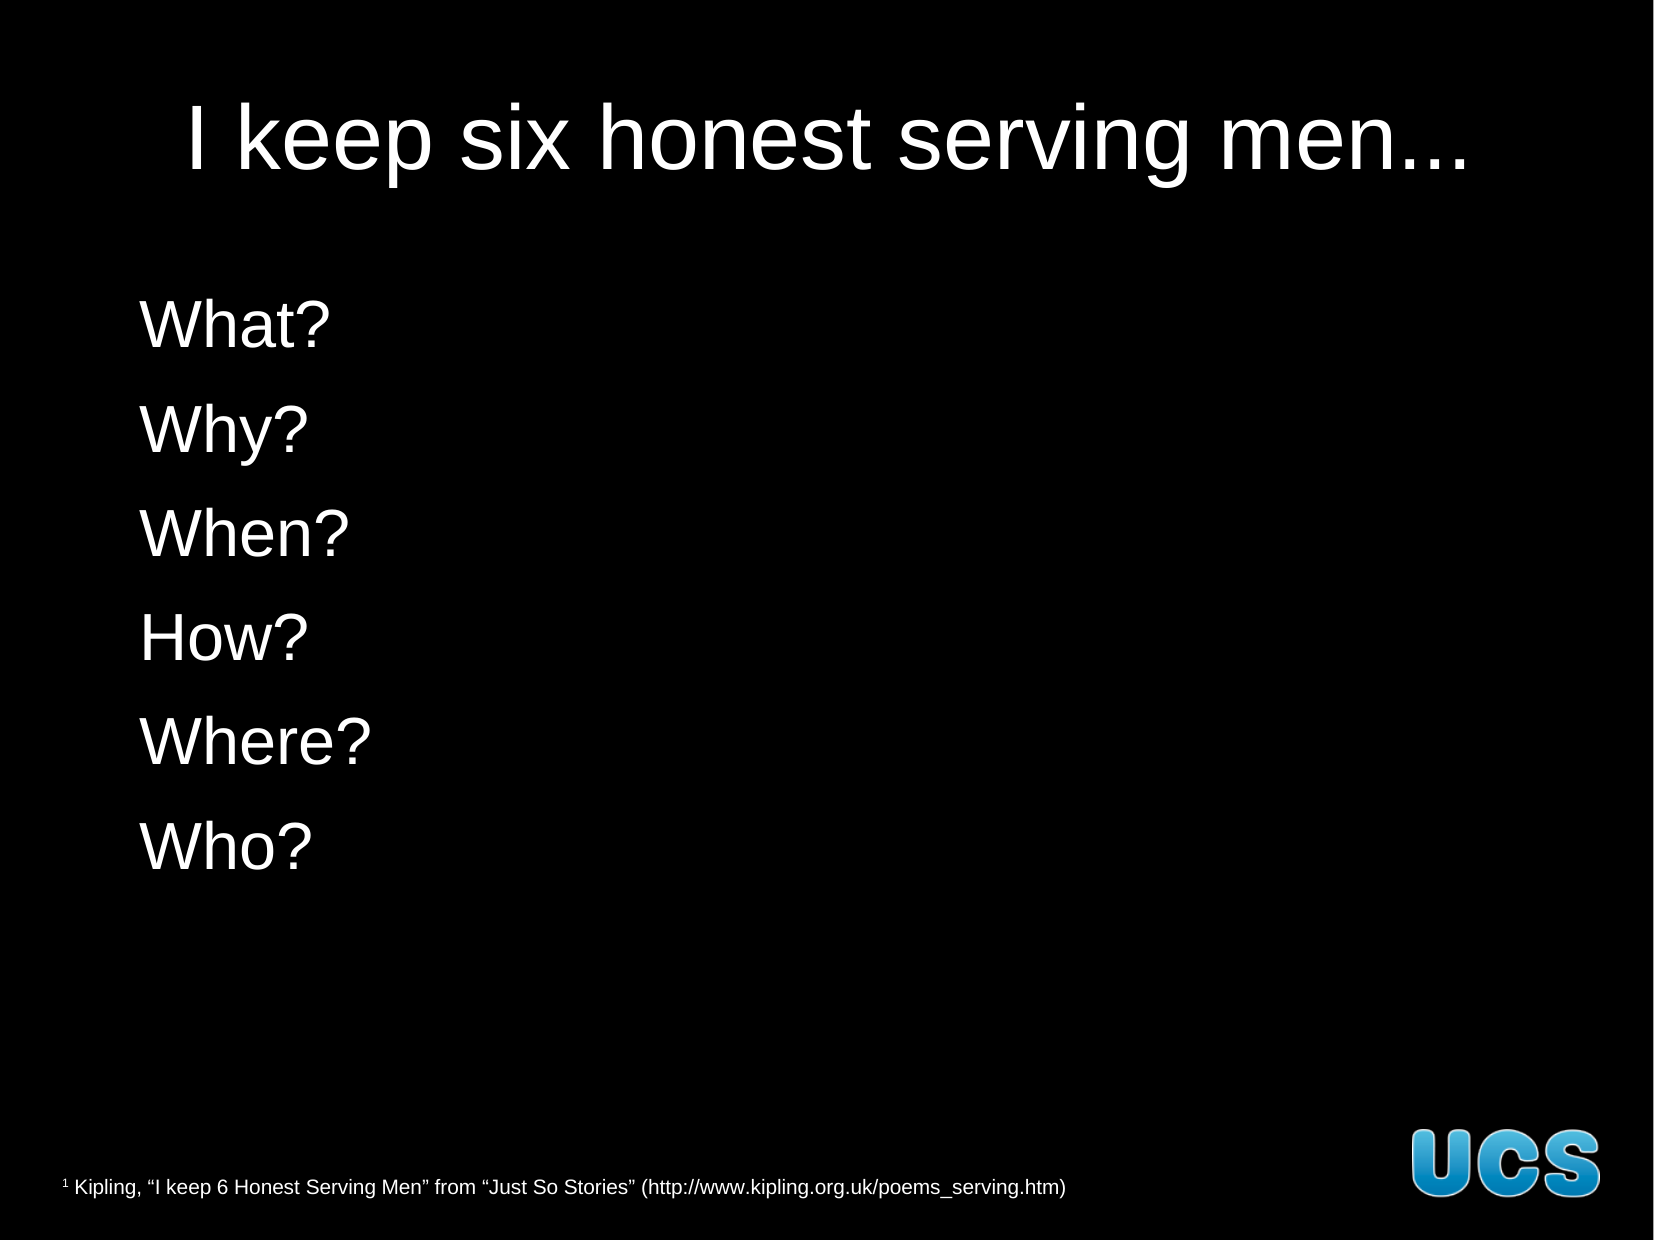

# I keep six honest serving men...
What?
Why?
When?
How?
Where?
Who?
1 Kipling, “I keep 6 Honest Serving Men” from “Just So Stories” (http://www.kipling.org.uk/poems_serving.htm)